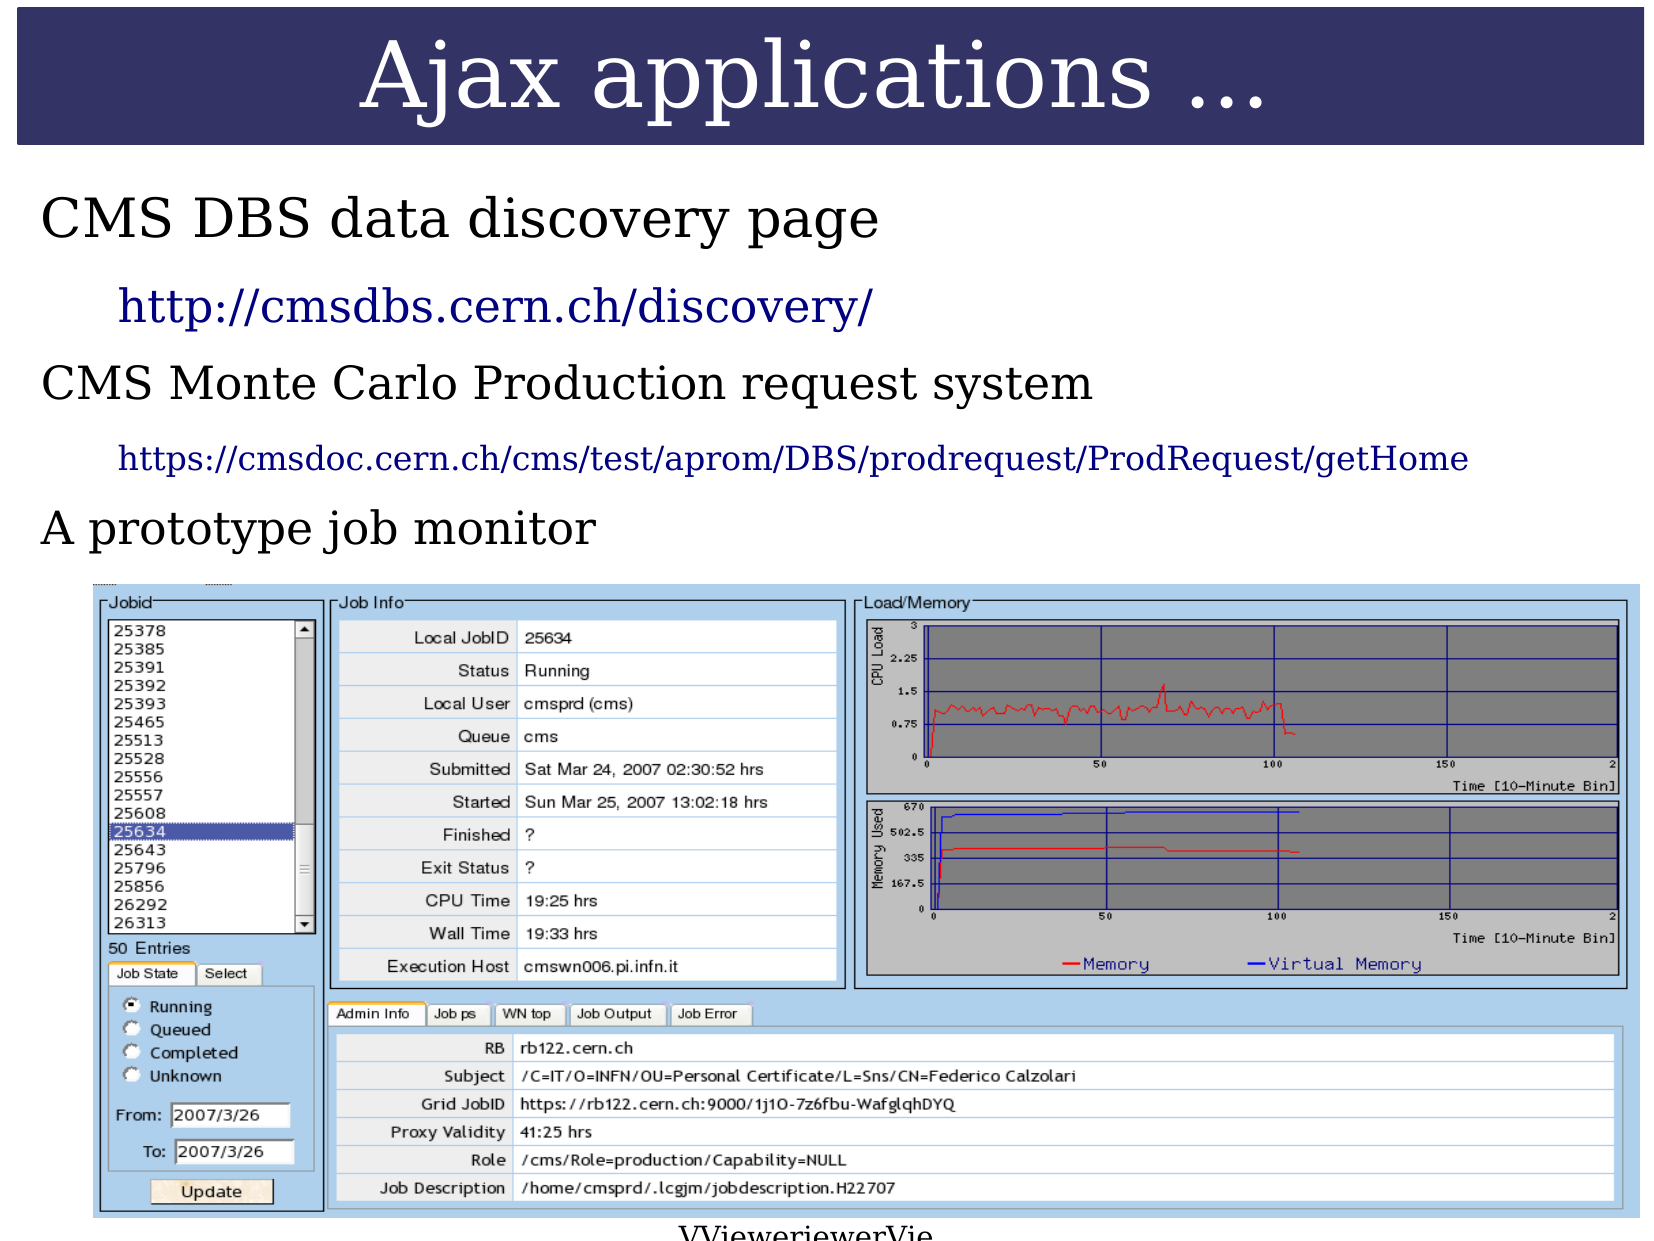

# Ajax applications ...
CMS DBS data discovery page
http://cmsdbs.cern.ch/discovery/
CMS Monte Carlo Production request system
https://cmsdoc.cern.ch/cms/test/aprom/DBS/prodrequest/ProdRequest/getHome
A prototype job monitor
21